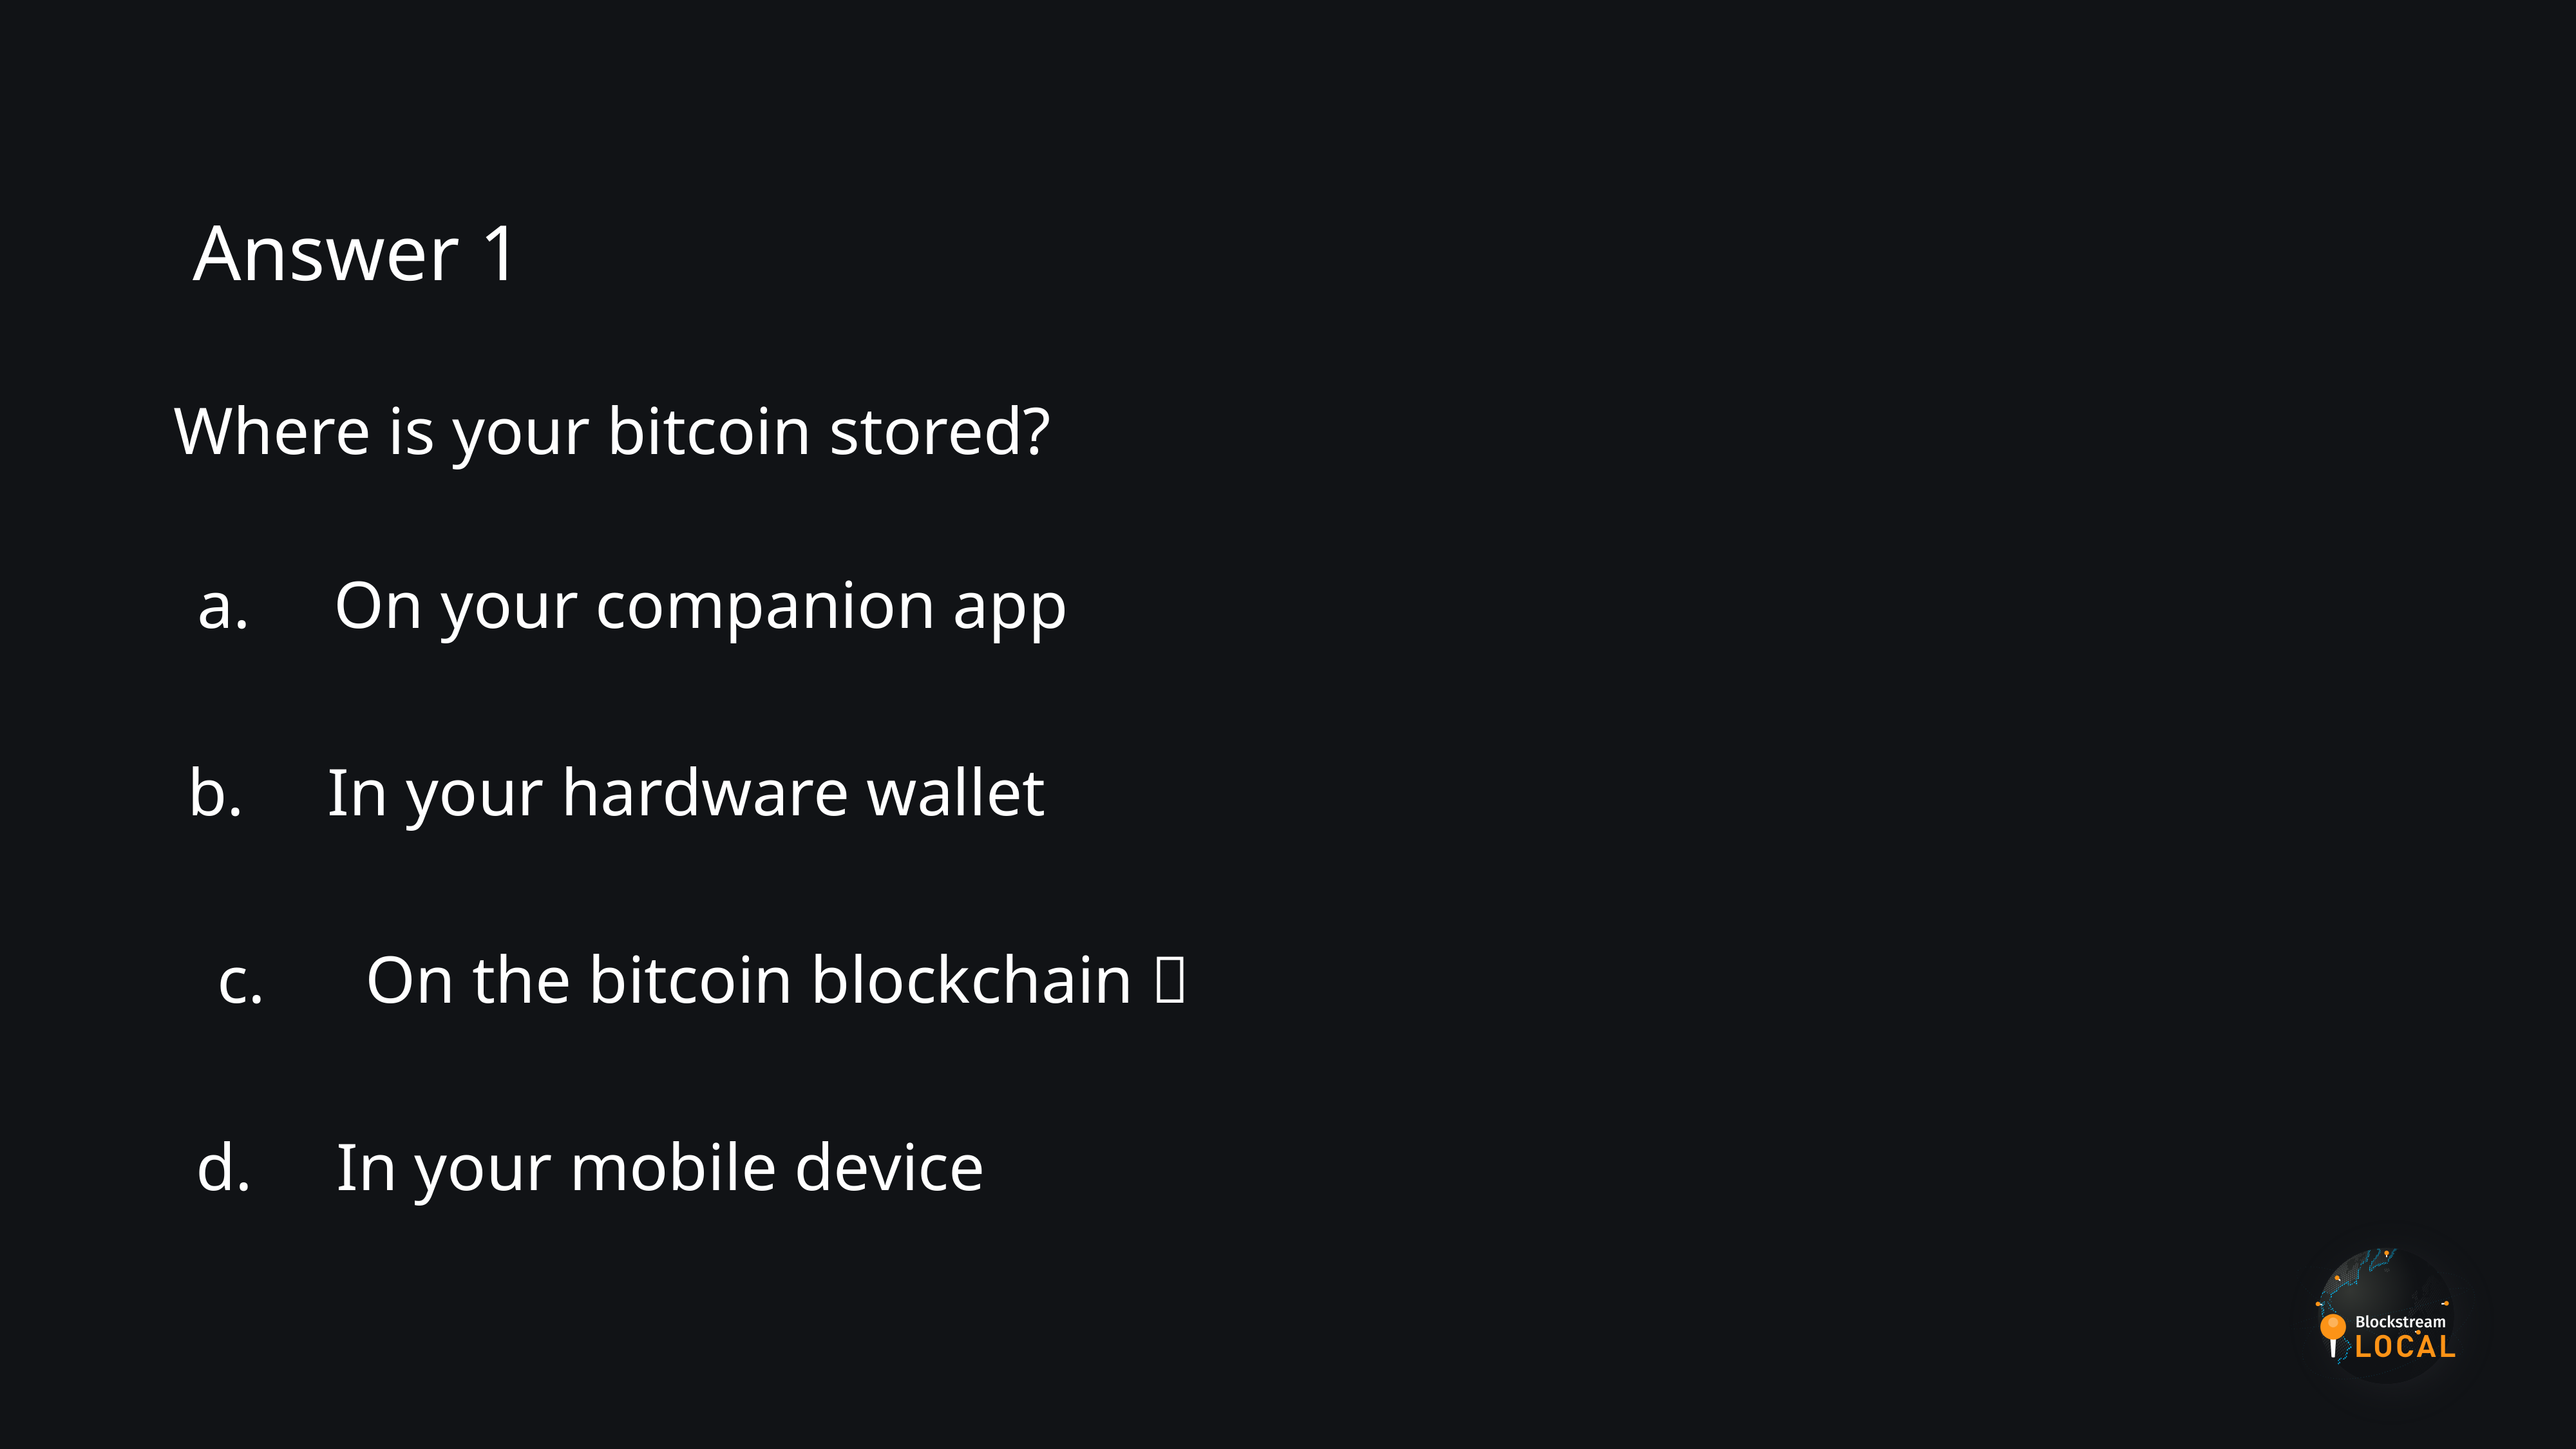

# Answer 1
Where is your bitcoin stored?
a. On your companion app
b. In your hardware wallet
c. On the bitcoin blockchain ✅
d. In your mobile device